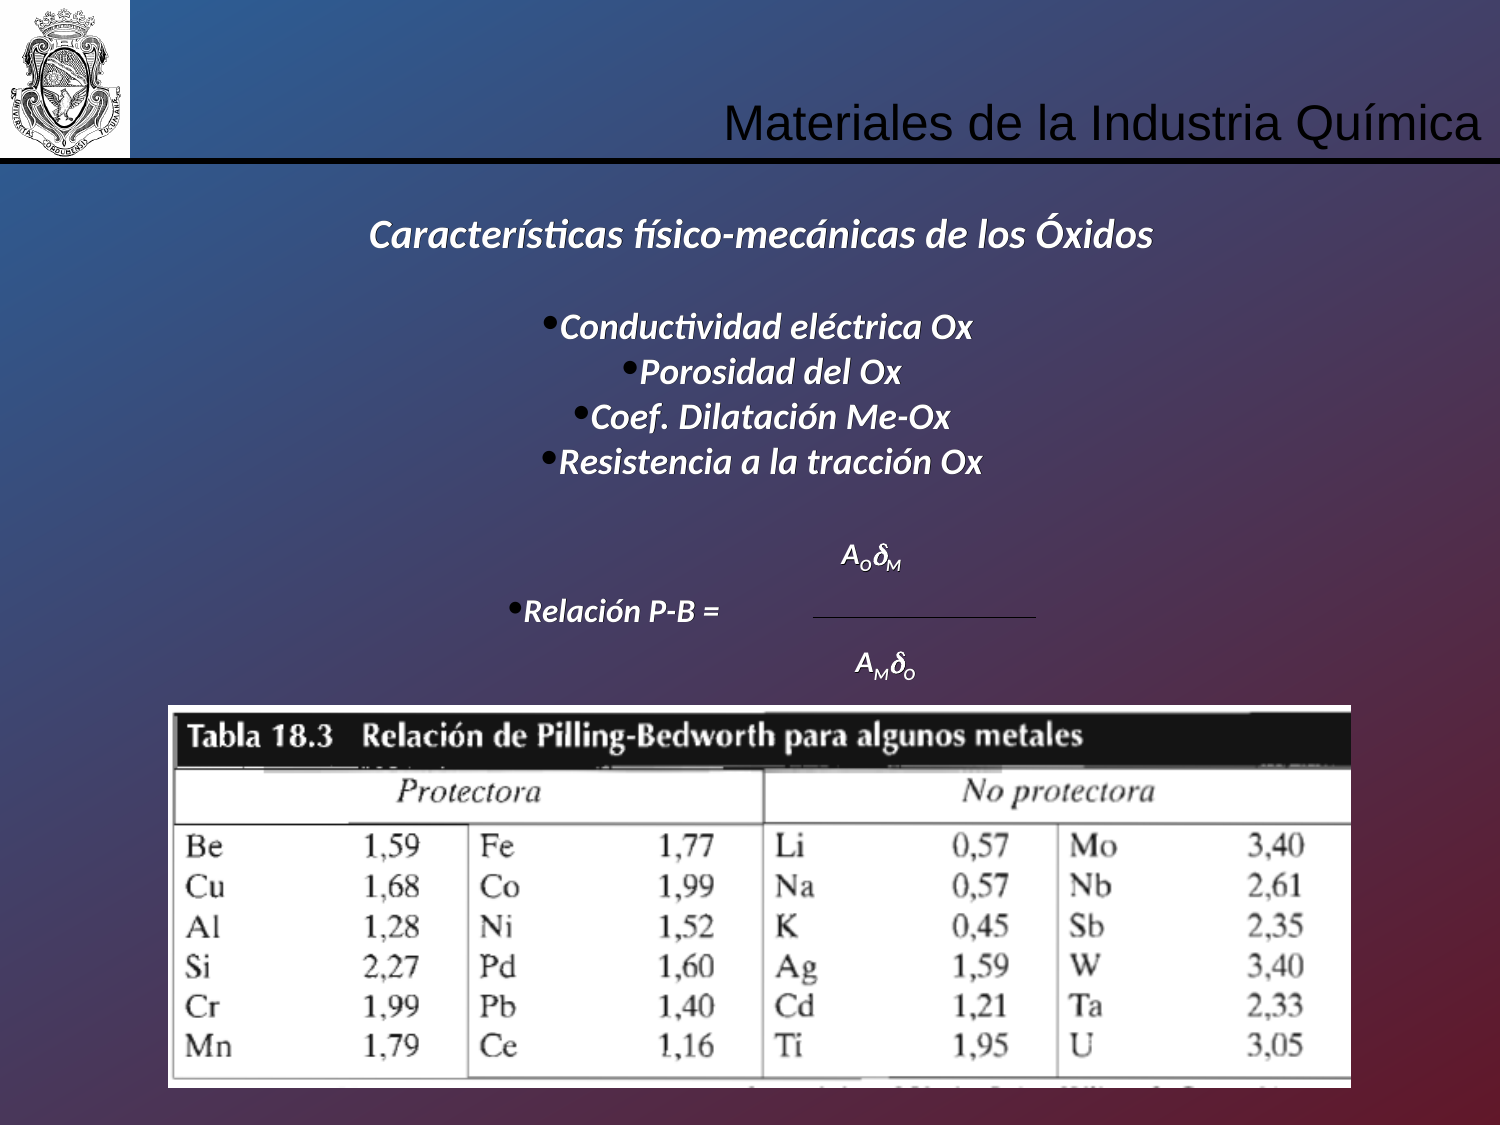

Materiales de la Industria Química
Características físico-mecánicas de los Óxidos
Conductividad eléctrica Ox
Porosidad del Ox
Coef. Dilatación Me-Ox
Resistencia a la tracción Ox
AOM
Relación P-B =
AMO